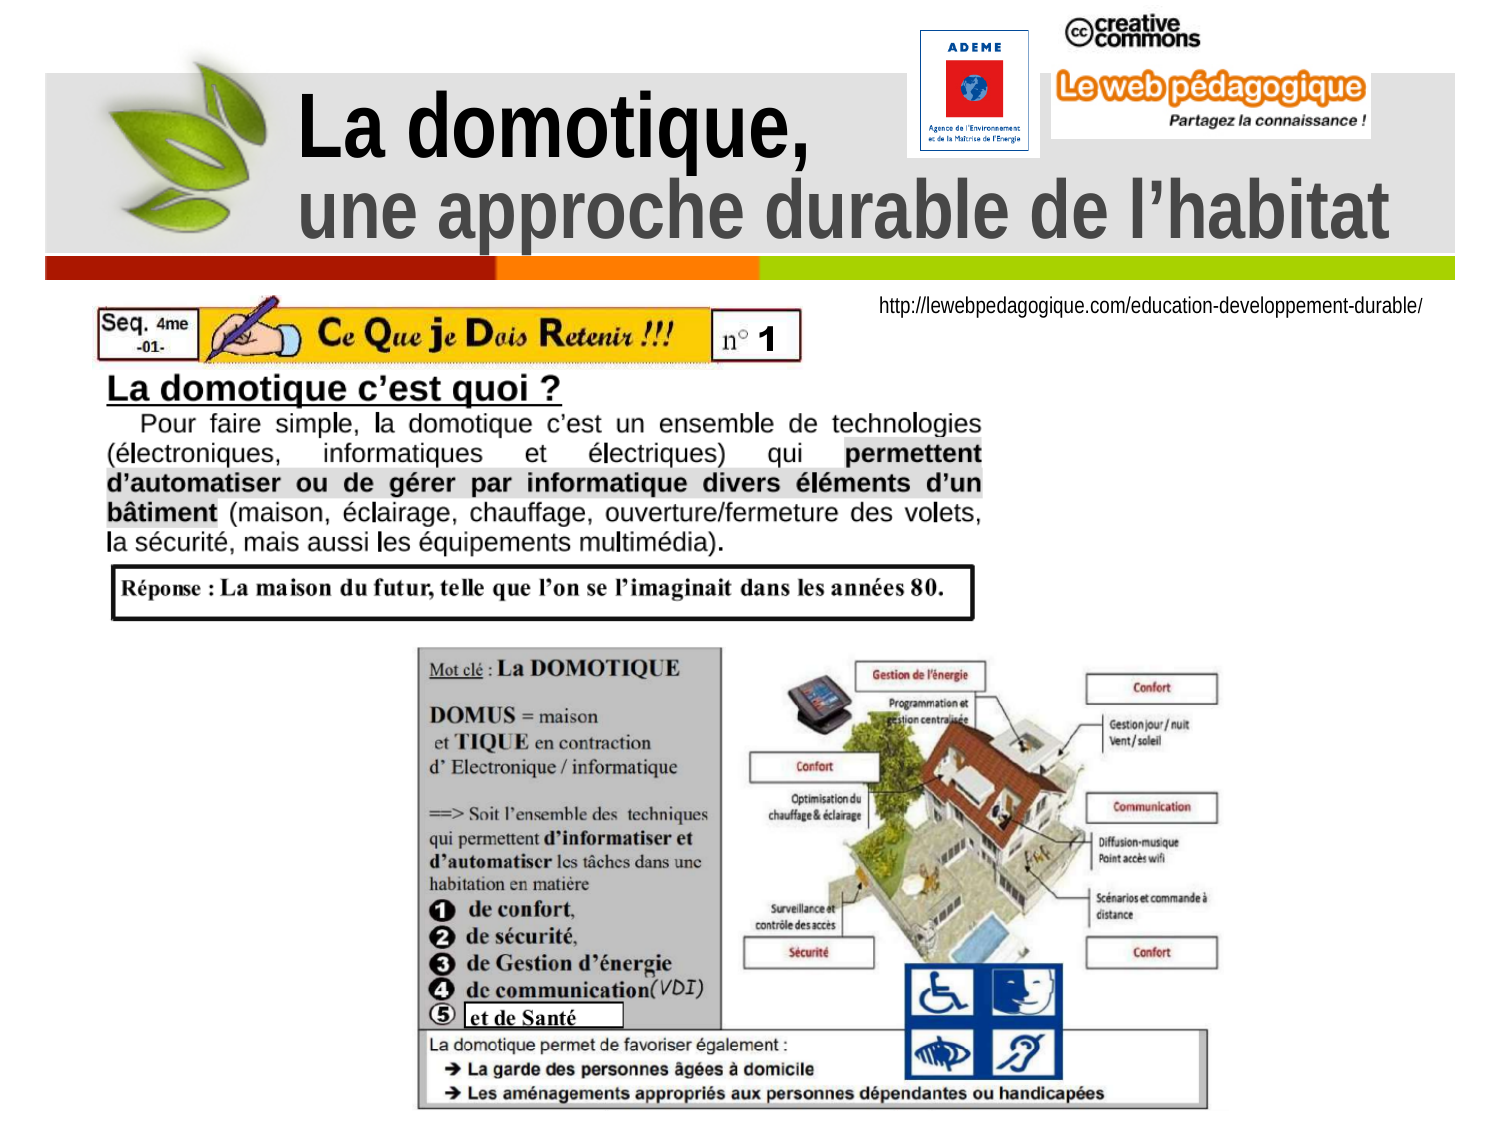

La domotique,
une approche durable de l’habitat
http://lewebpedagogique.com/education-developpement-durable/